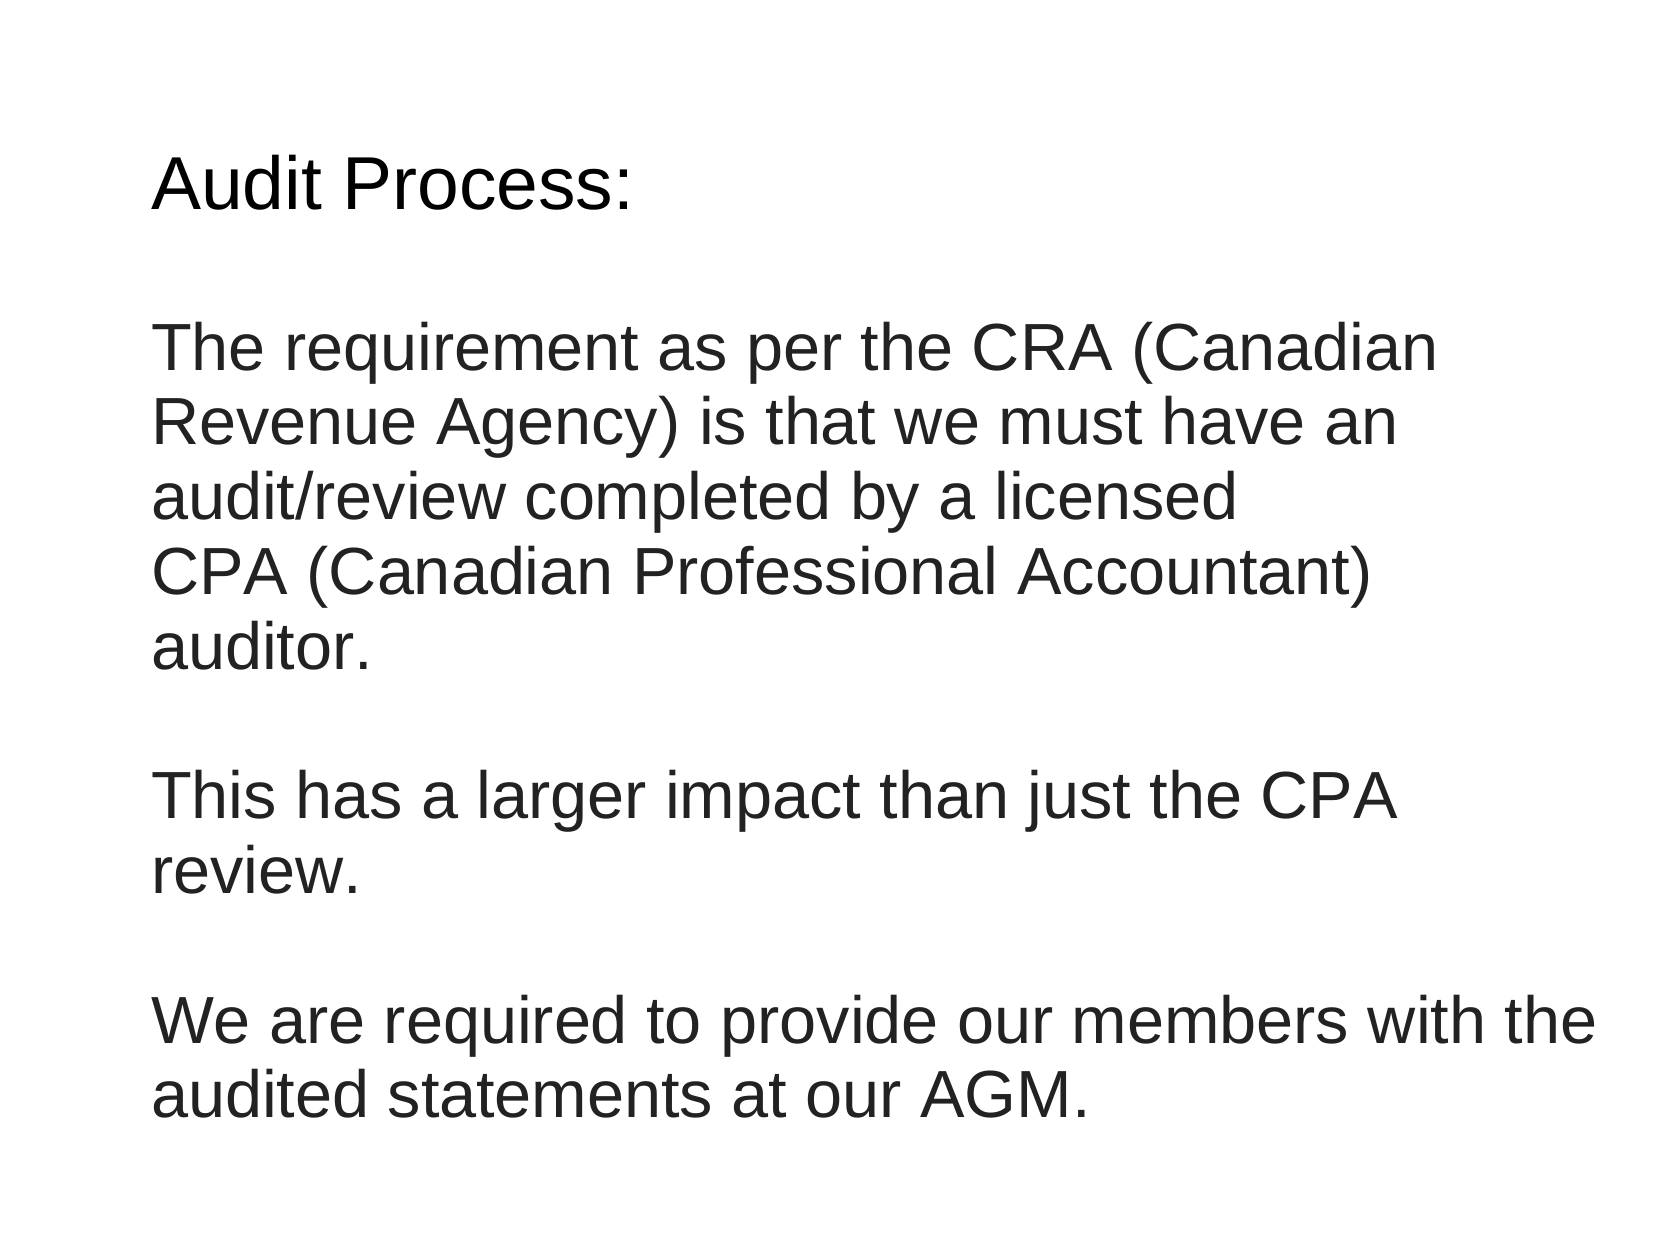

Audit Process:
The requirement as per the CRA (Canadian Revenue Agency) is that we must have an audit/review completed by a licensed
CPA (Canadian Professional Accountant) auditor.
This has a larger impact than just the CPA review.
We are required to provide our members with the audited statements at our AGM.